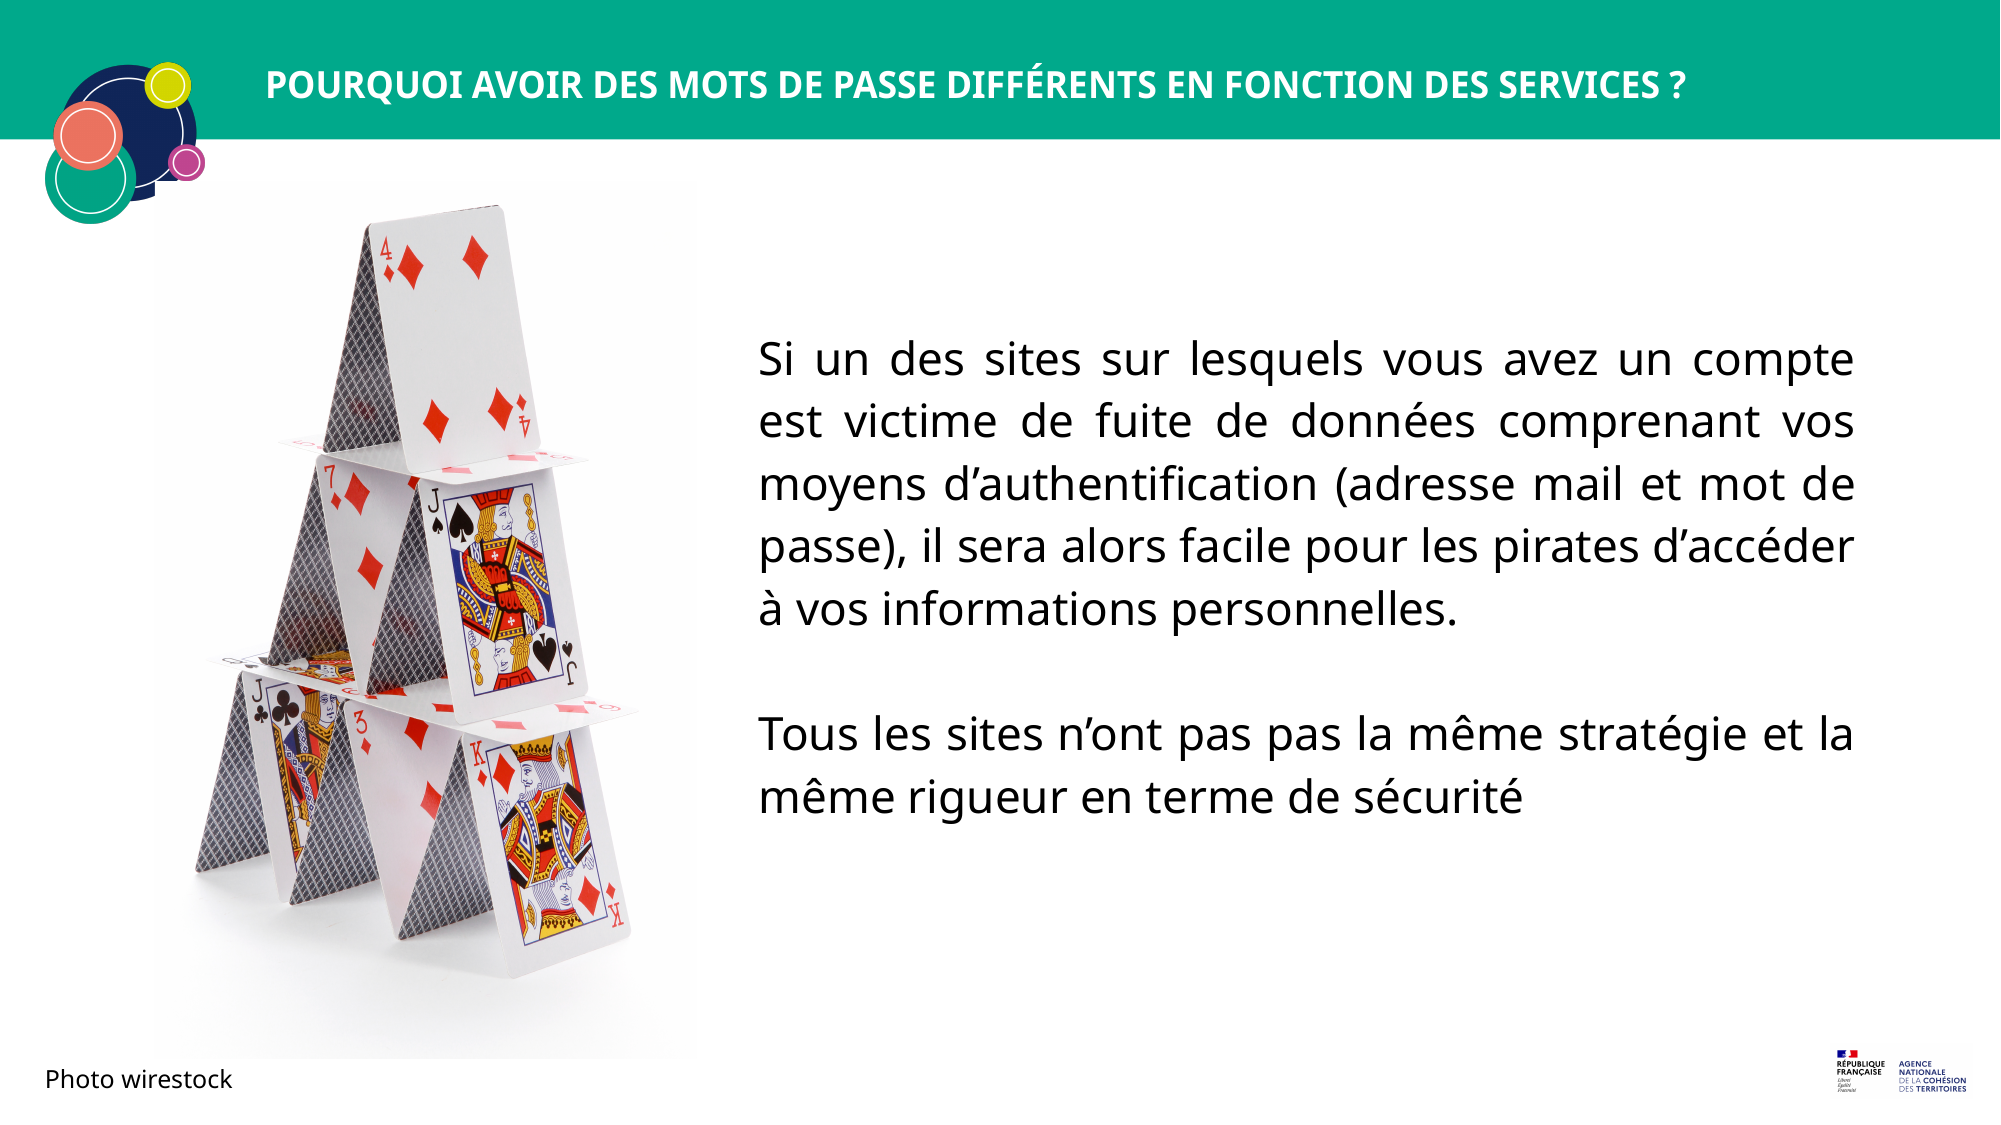

POURQUOI AVOIR DES MOTS DE PASSE DIFFÉRENTS EN FONCTION DES SERVICES ?
Si un des sites sur lesquels vous avez un compte est victime de fuite de données comprenant vos moyens d’authentification (adresse mail et mot de passe), il sera alors facile pour les pirates d’accéder à vos informations personnelles.
Tous les sites n’ont pas pas la même stratégie et la même rigueur en terme de sécurité
 Photo wirestock